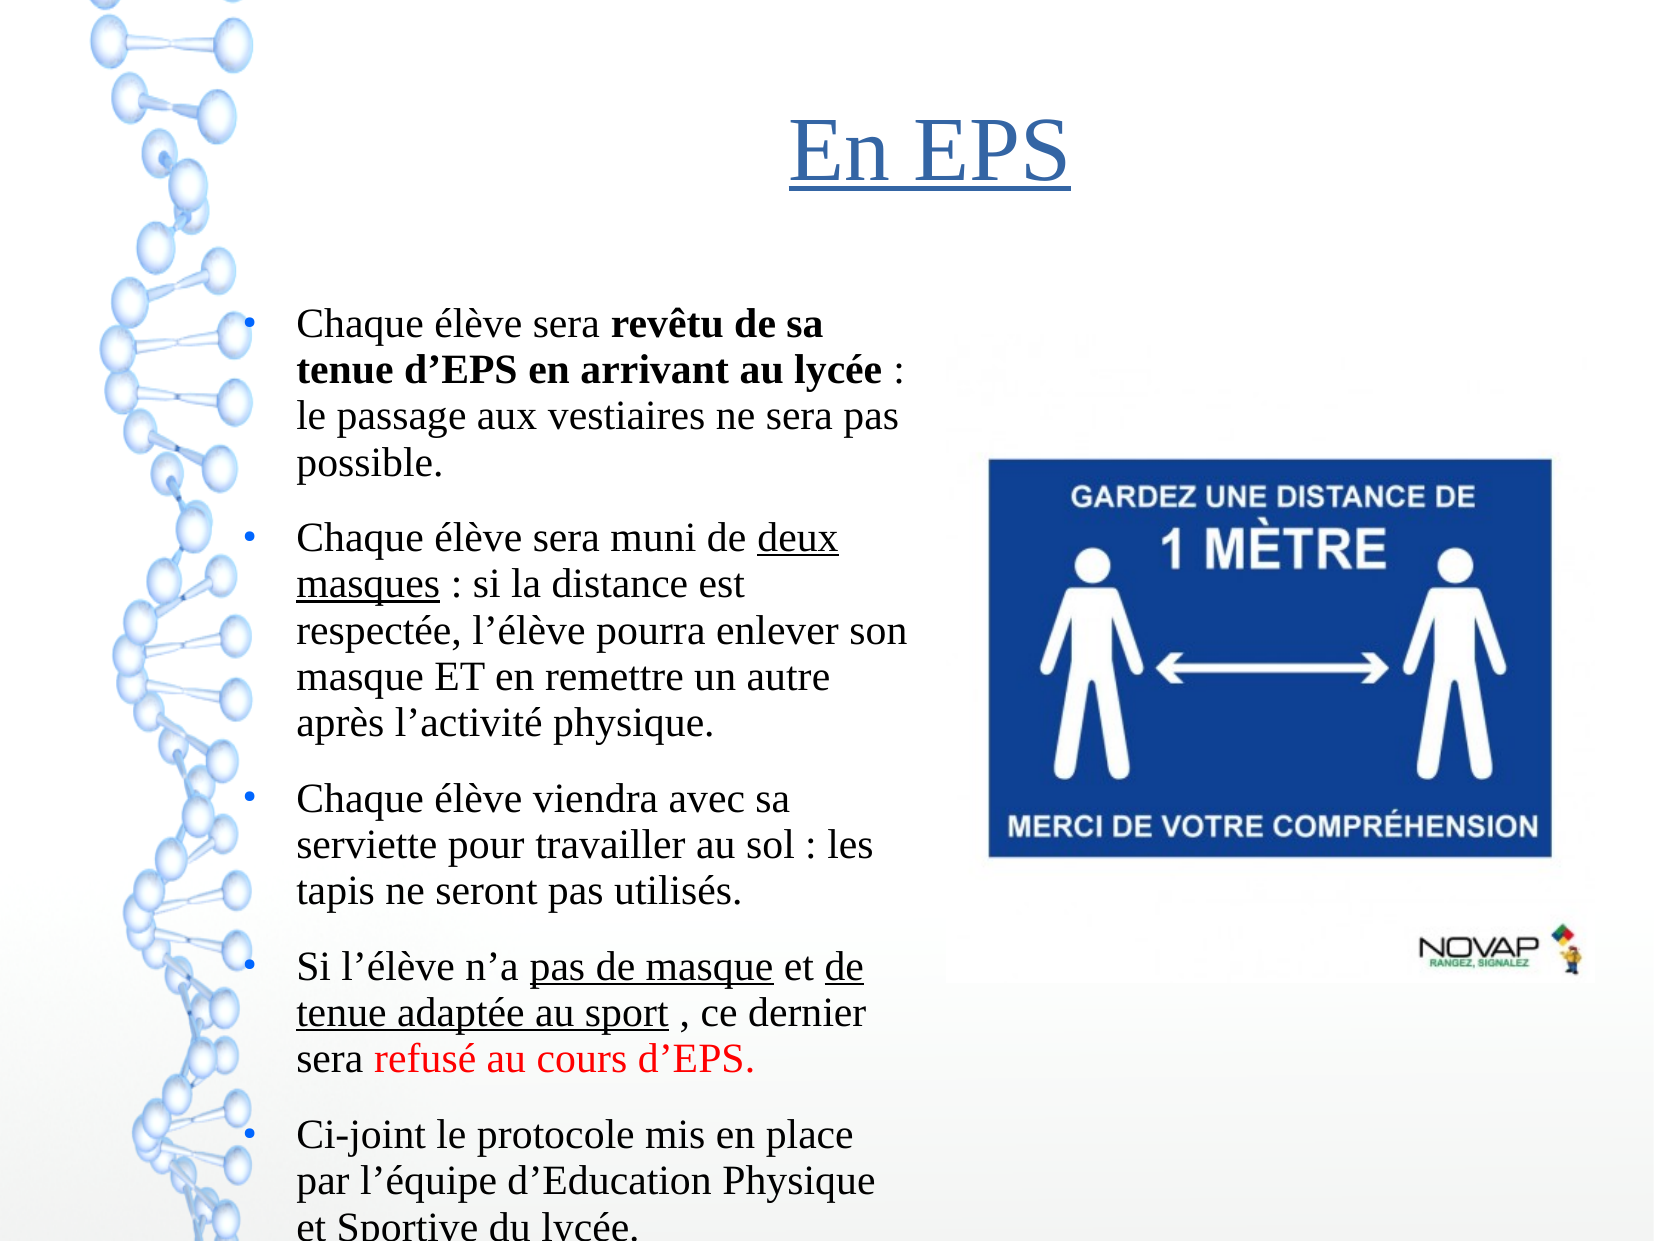

# En EPS
Chaque élève sera revêtu de sa tenue d’EPS en arrivant au lycée : le passage aux vestiaires ne sera pas possible.
Chaque élève sera muni de deux masques : si la distance est respectée, l’élève pourra enlever son masque ET en remettre un autre après l’activité physique.
Chaque élève viendra avec sa serviette pour travailler au sol : les tapis ne seront pas utilisés.
Si l’élève n’a pas de masque et de tenue adaptée au sport , ce dernier sera refusé au cours d’EPS.
Ci-joint le protocole mis en place par l’équipe d’Education Physique et Sportive du lycée.